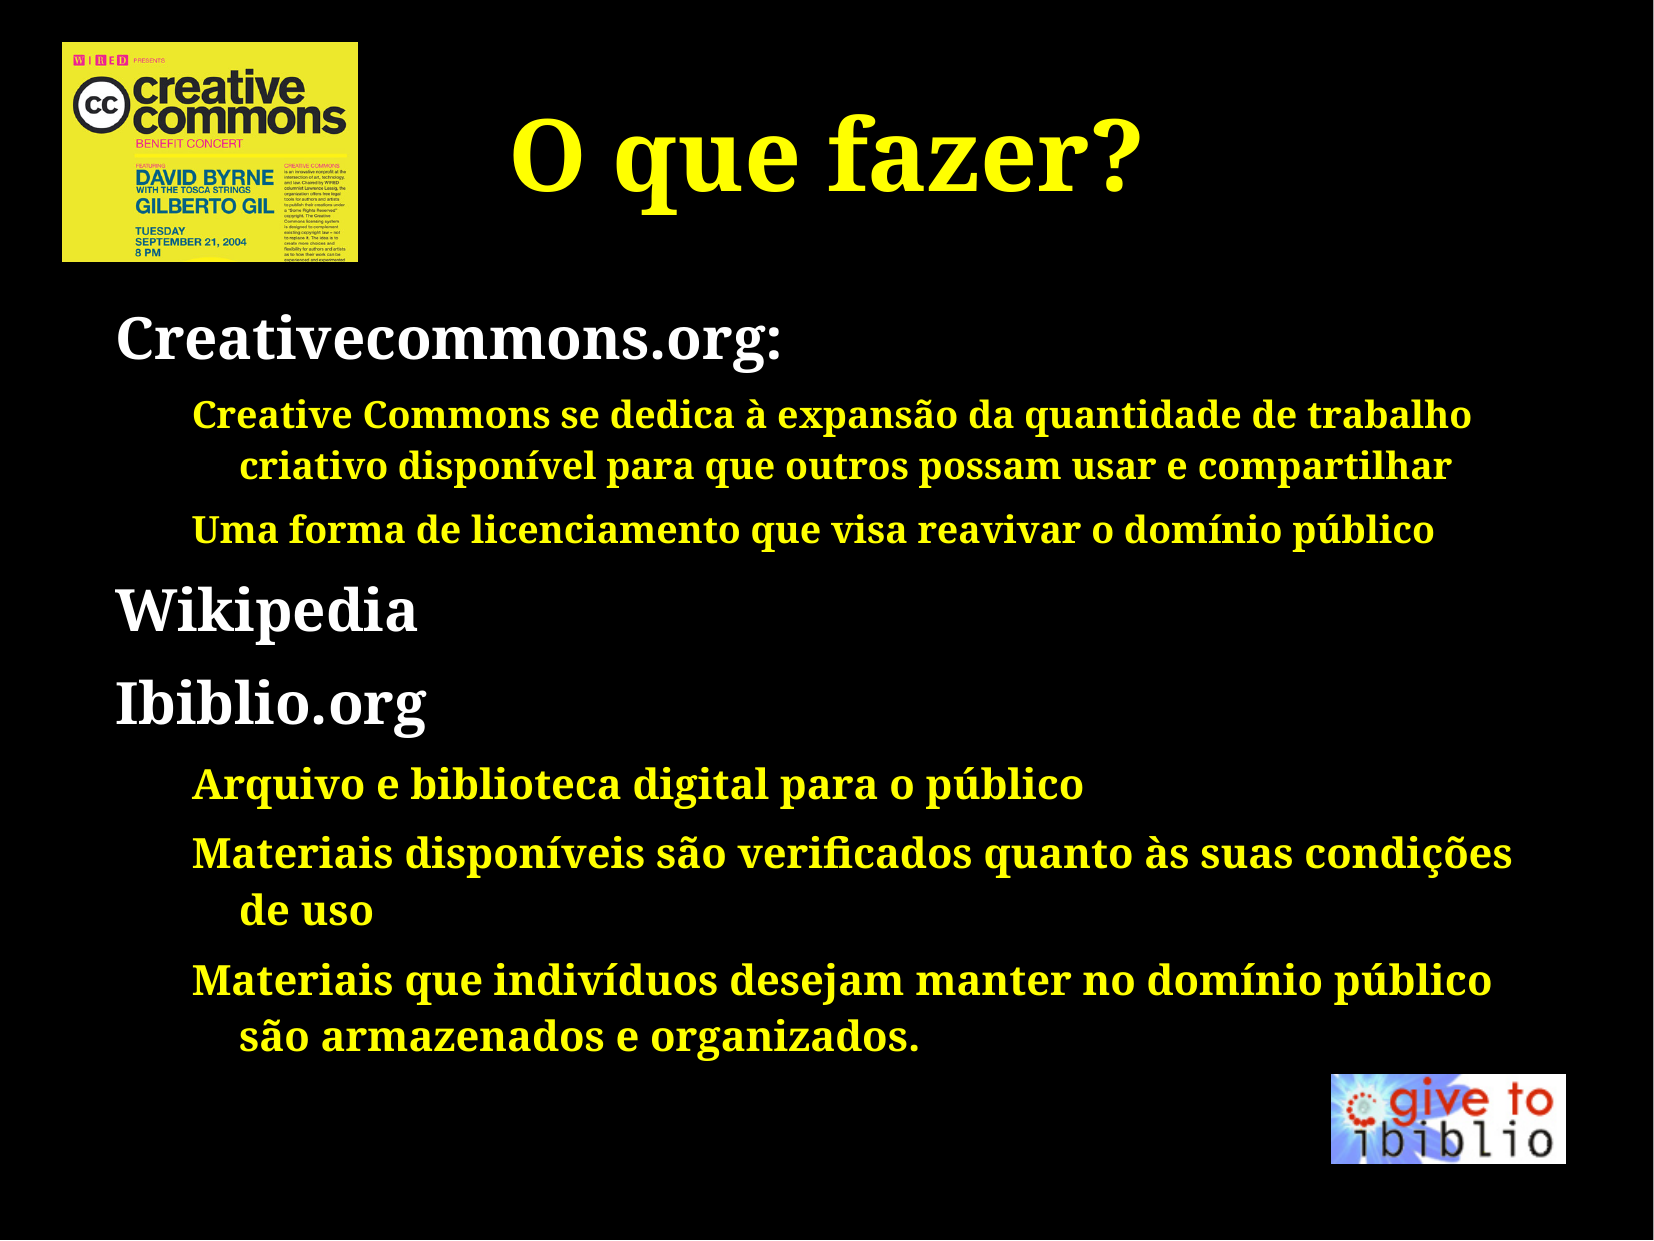

# O que fazer?
Creativecommons.org:
Creative Commons se dedica à expansão da quantidade de trabalho criativo disponível para que outros possam usar e compartilhar
Uma forma de licenciamento que visa reavivar o domínio público
Wikipedia
Ibiblio.org
Arquivo e biblioteca digital para o público
Materiais disponíveis são verificados quanto às suas condições de uso
Materiais que indivíduos desejam manter no domínio público são armazenados e organizados.